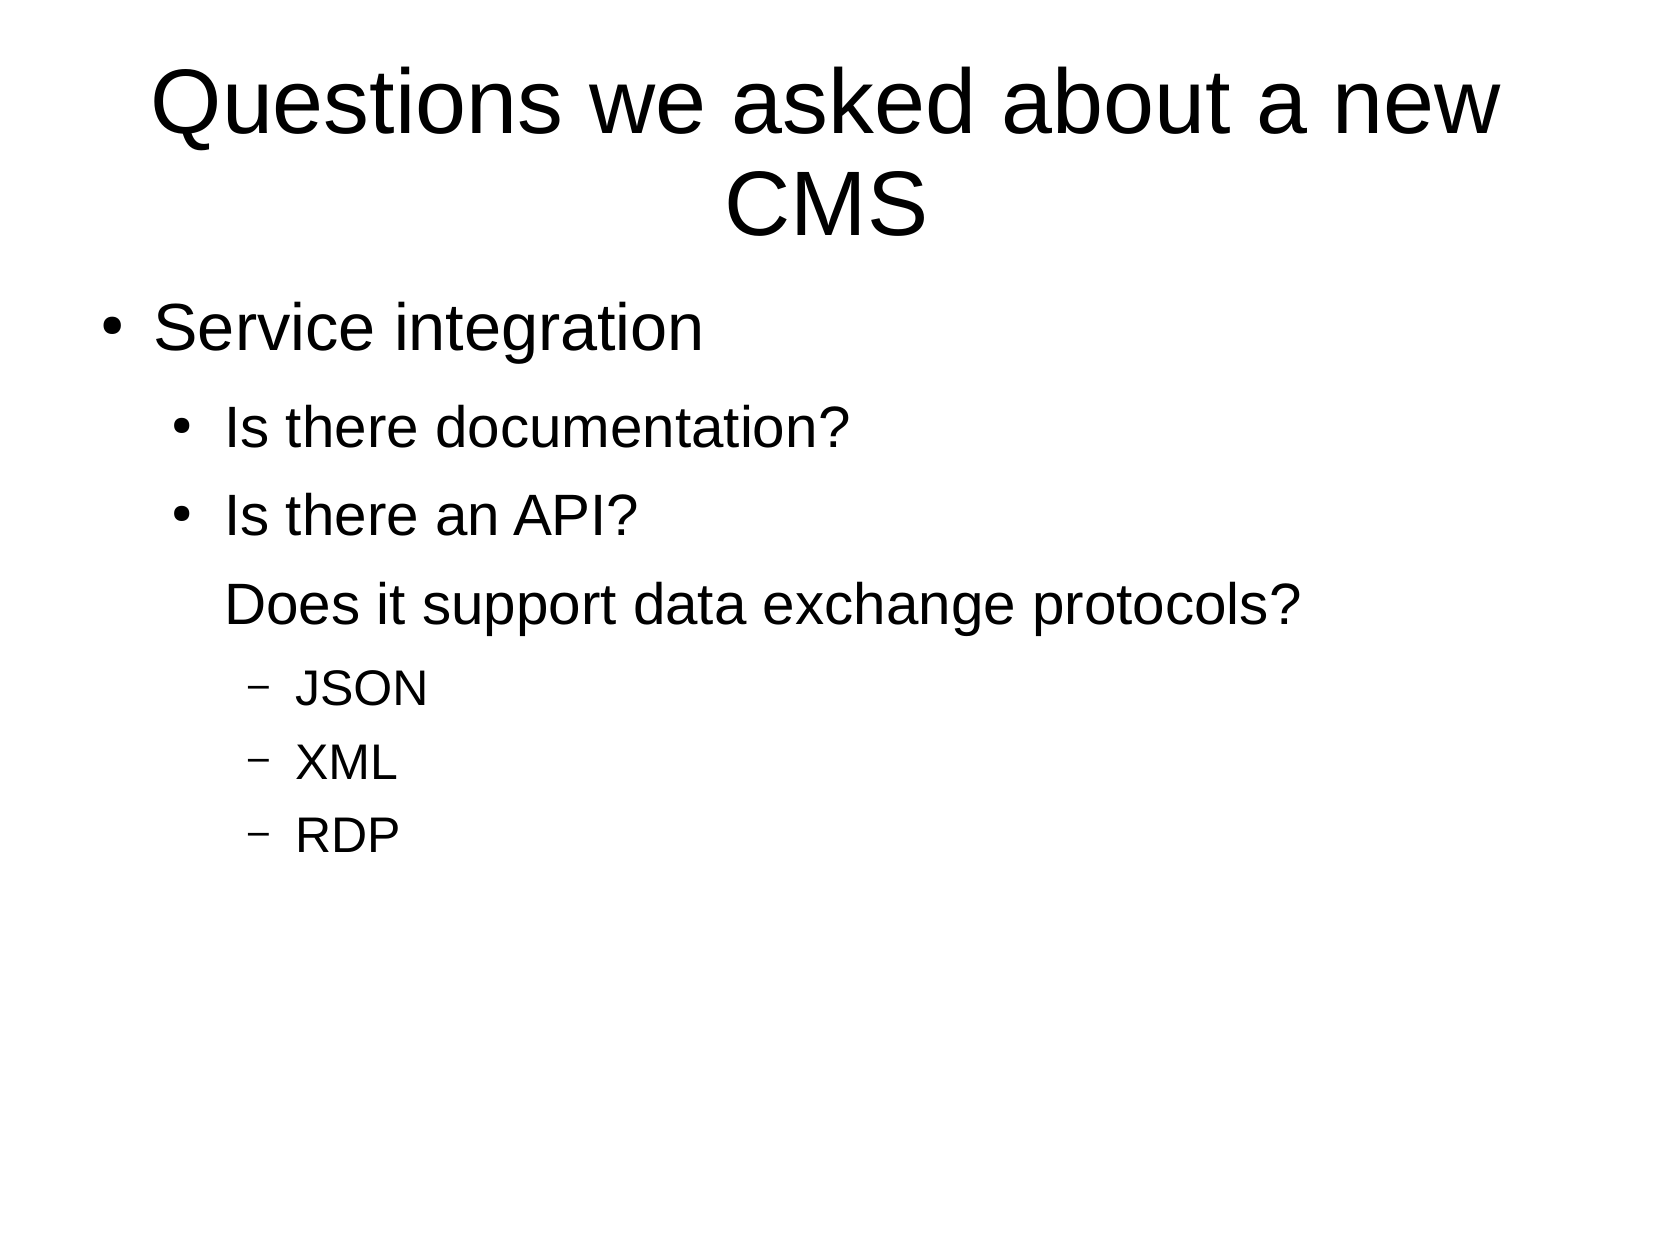

# Questions we asked about a new CMS
Service integration
Is there documentation?
Is there an API?
Does it support data exchange protocols?
JSON
XML
RDP